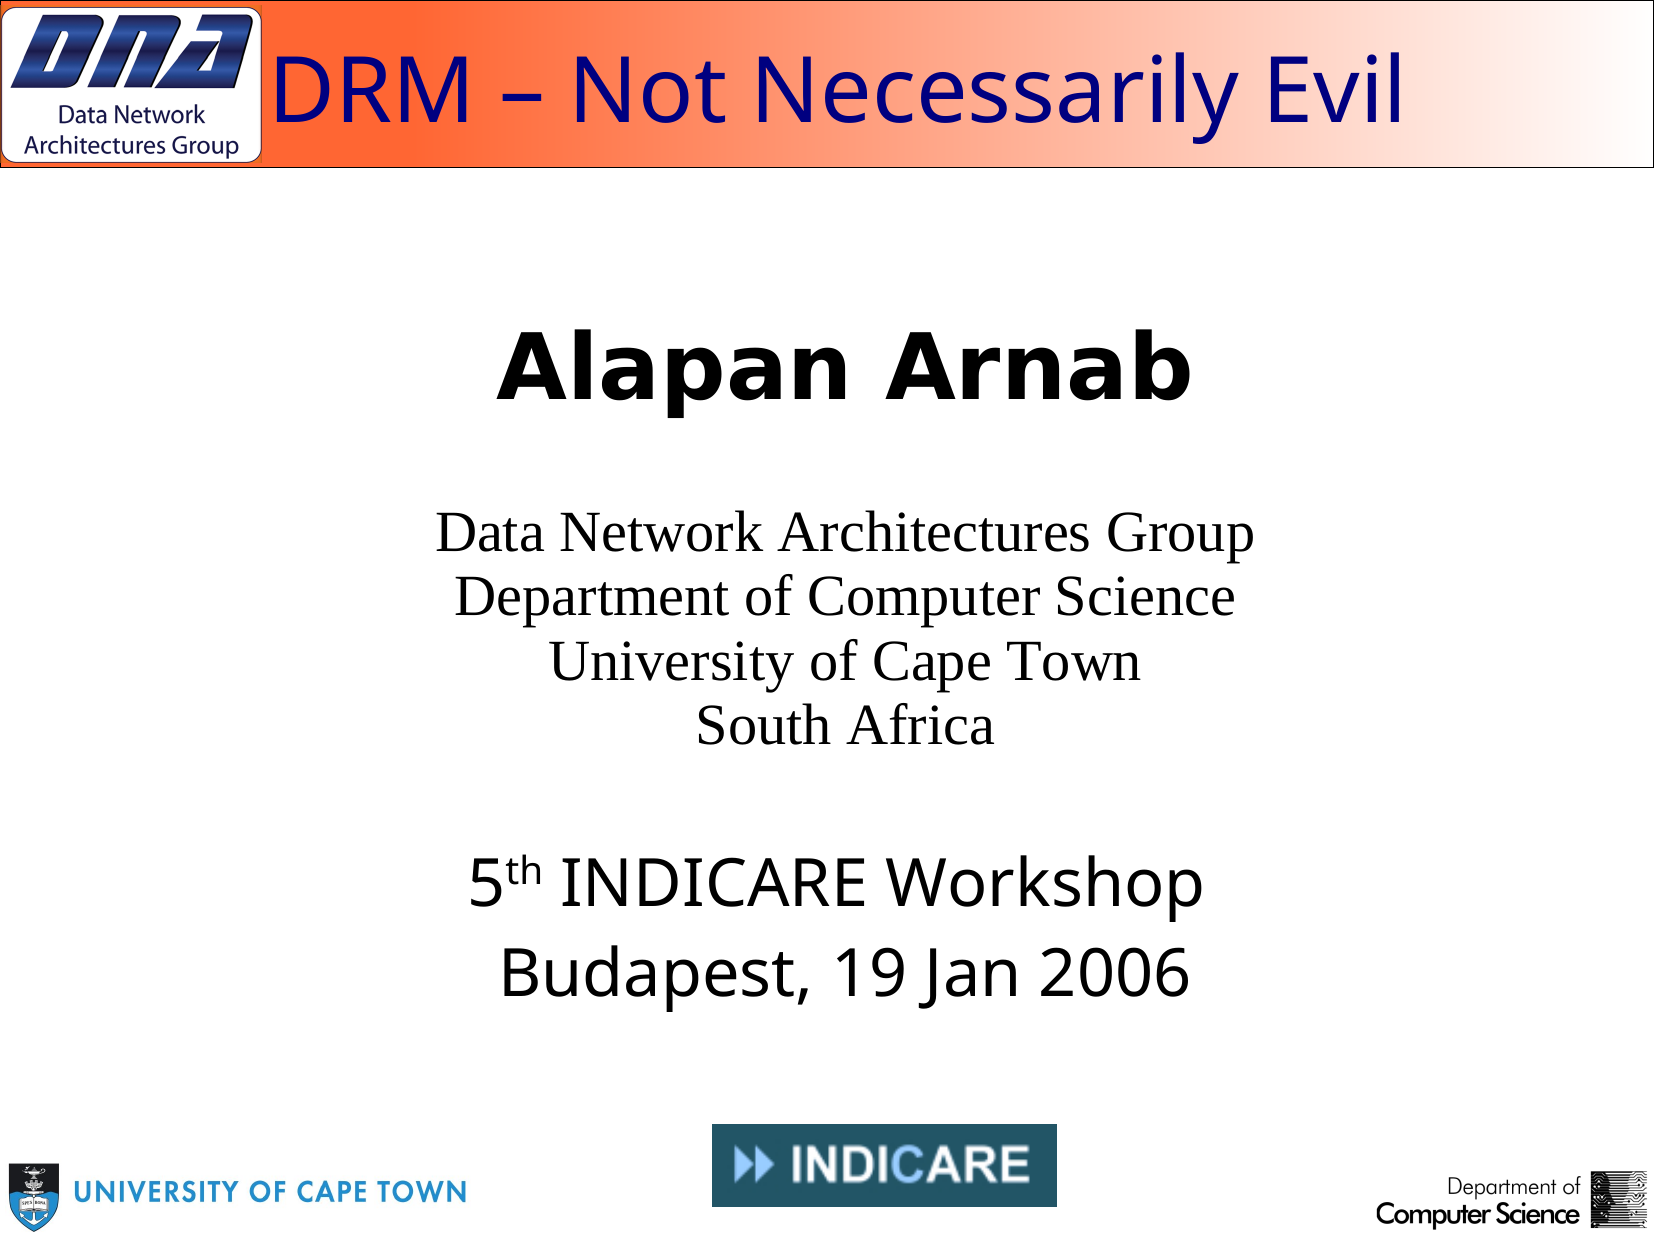

# DRM – Not Necessarily Evil
Alapan Arnab
Data Network Architectures Group
Department of Computer Science
University of Cape Town
South Africa
5th INDICARE Workshop
Budapest, 19 Jan 2006